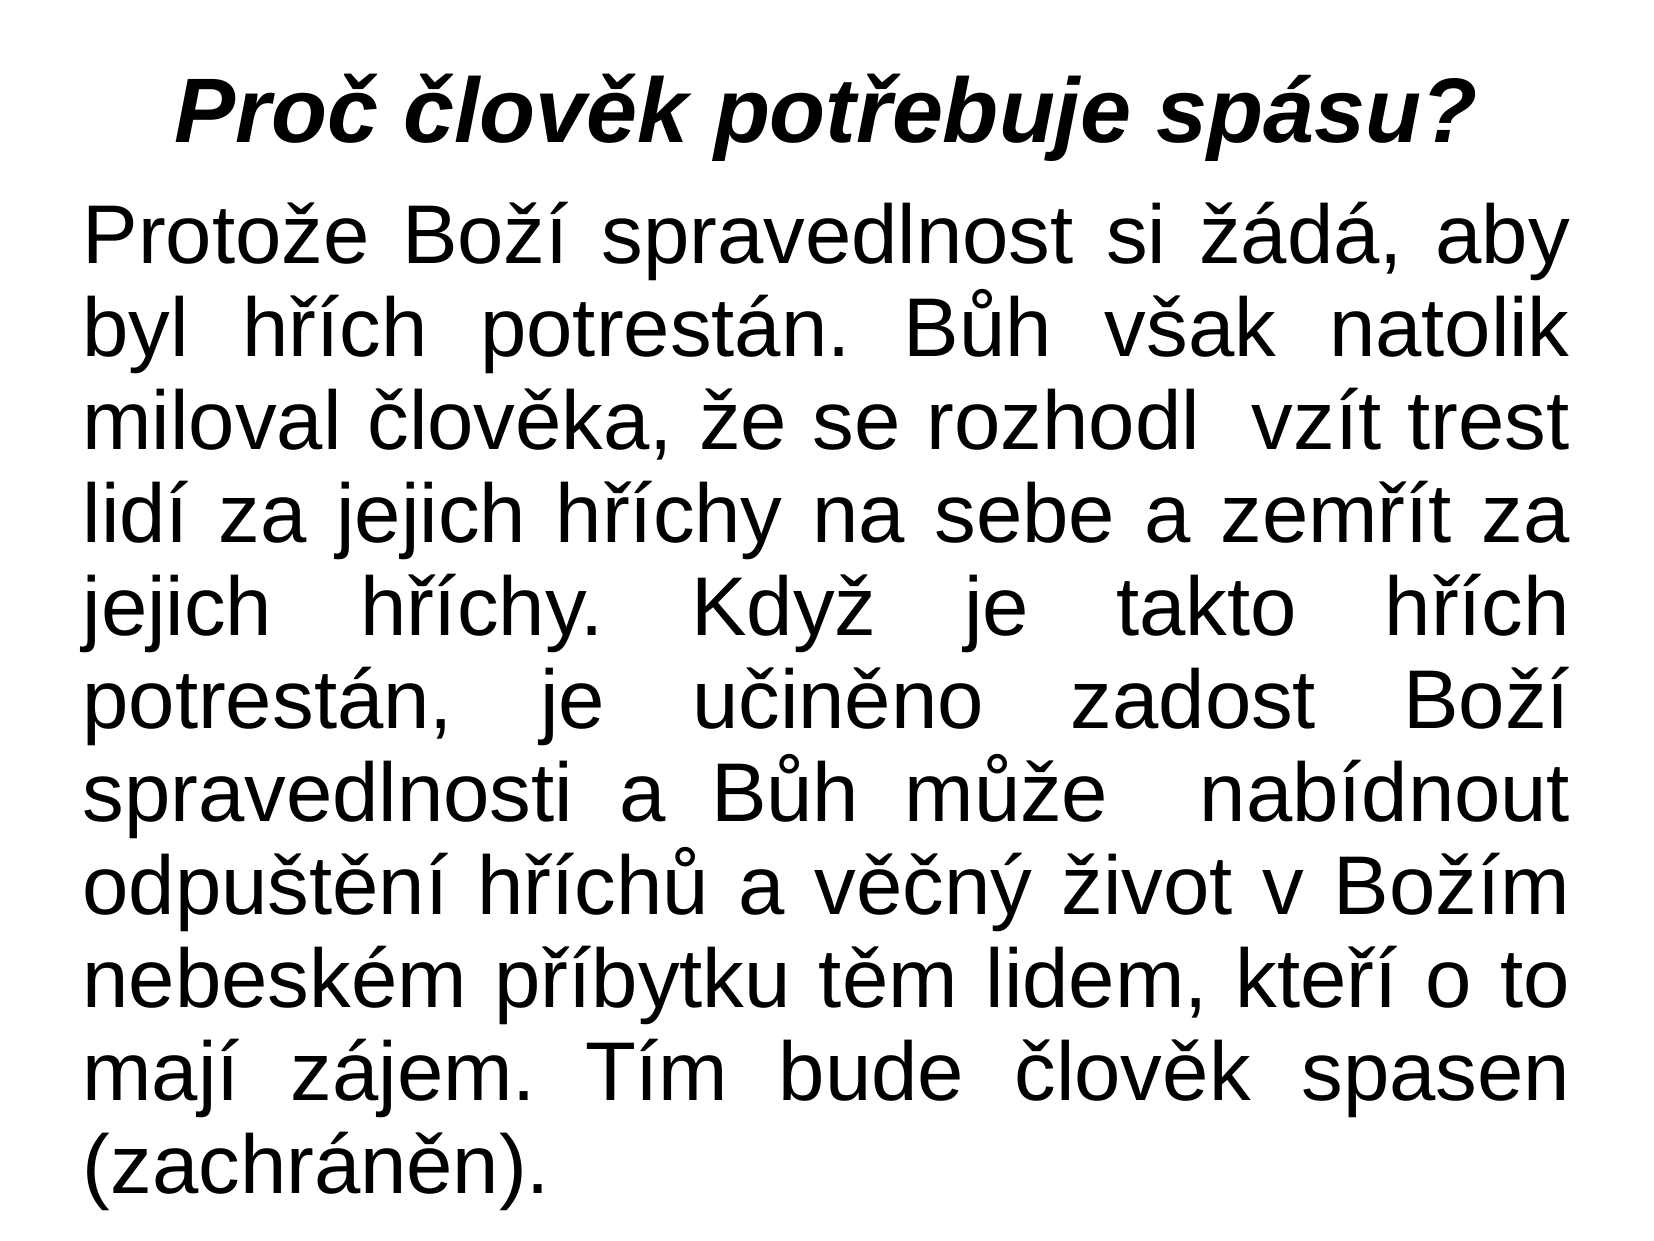

# Proč člověk potřebuje spásu?
Protože Boží spravedlnost si žádá, aby byl hřích potrestán. Bůh však natolik miloval člověka, že se rozhodl vzít trest lidí za jejich hříchy na sebe a zemřít za jejich hříchy. Když je takto hřích potrestán, je učiněno zadost Boží spravedlnosti a Bůh může nabídnout odpuštění hříchů a věčný život v Božím nebeském příbytku těm lidem, kteří o to mají zájem. Tím bude člověk spasen (zachráněn).